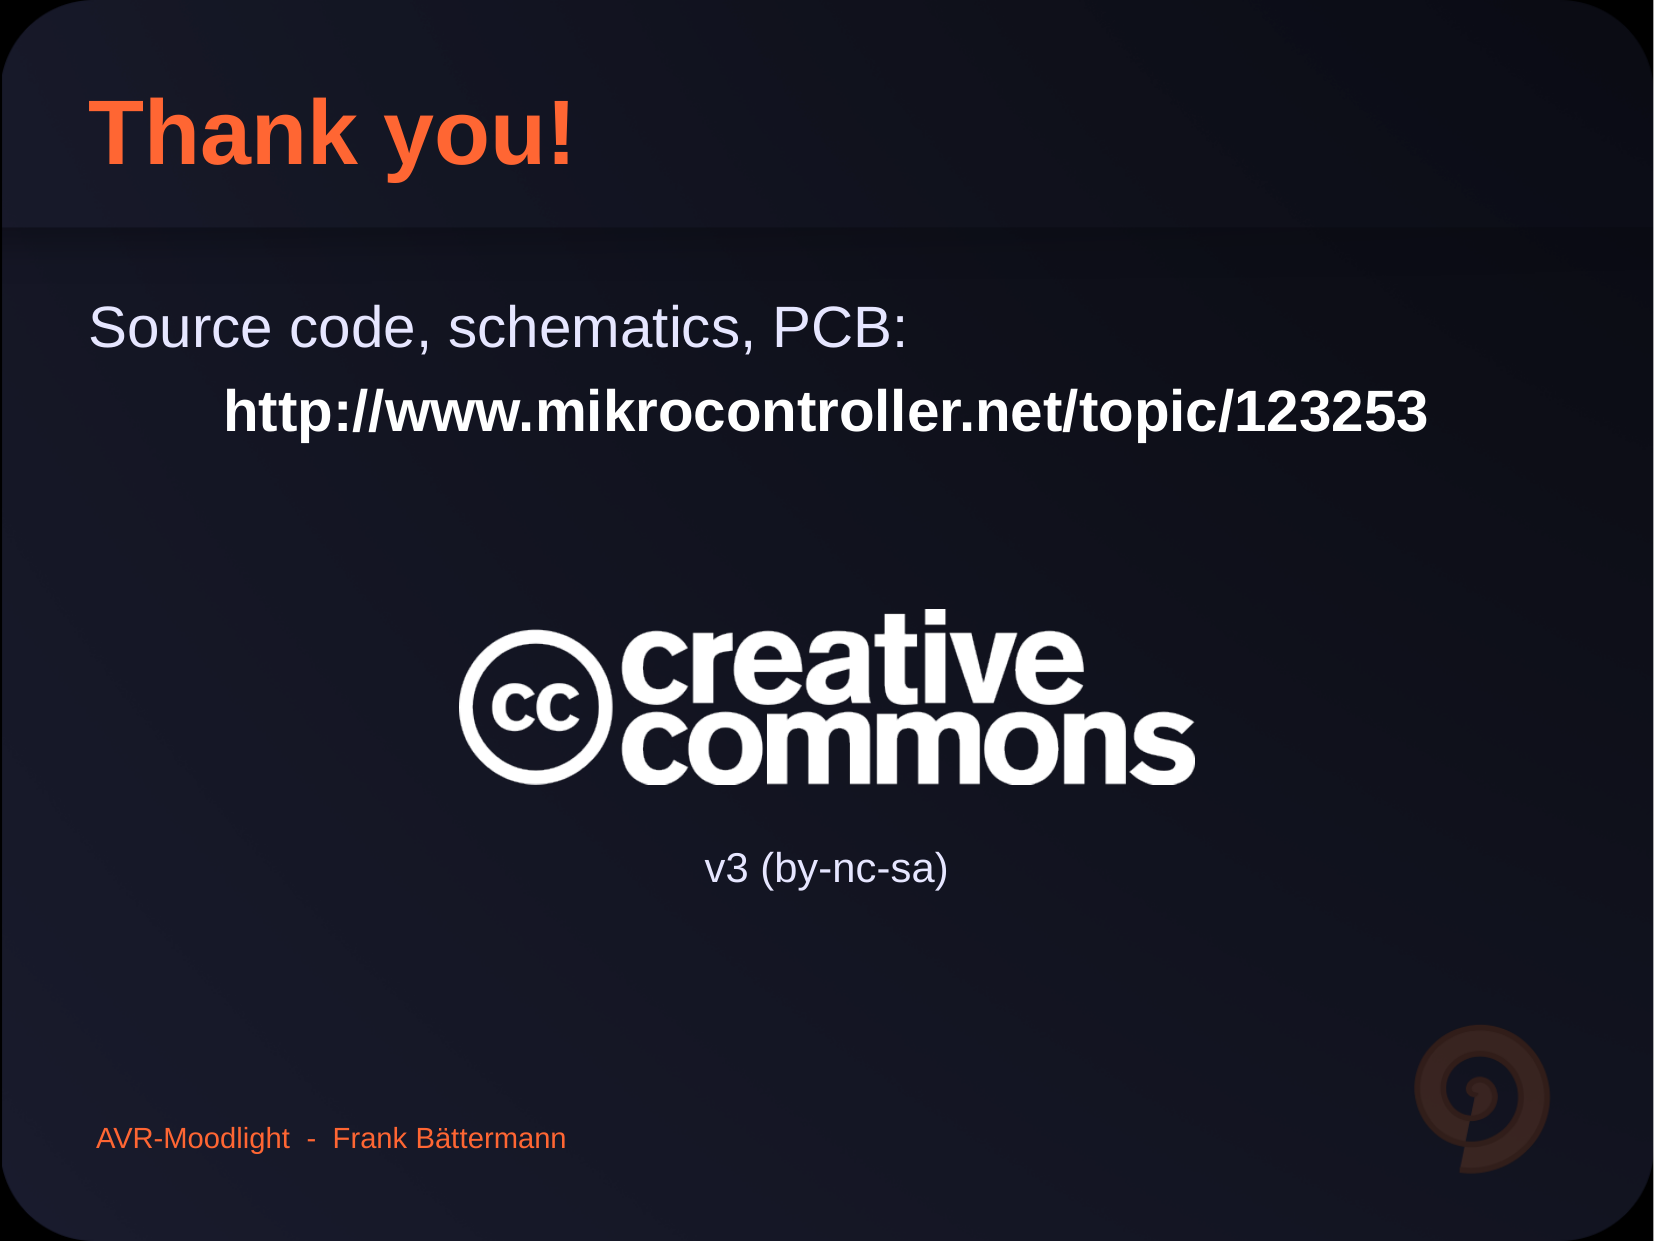

# Thank you!
Source code, schematics, PCB:
http://www.mikrocontroller.net/topic/123253
v3 (by-nc-sa)
AVR-Moodlight - Frank Bättermann